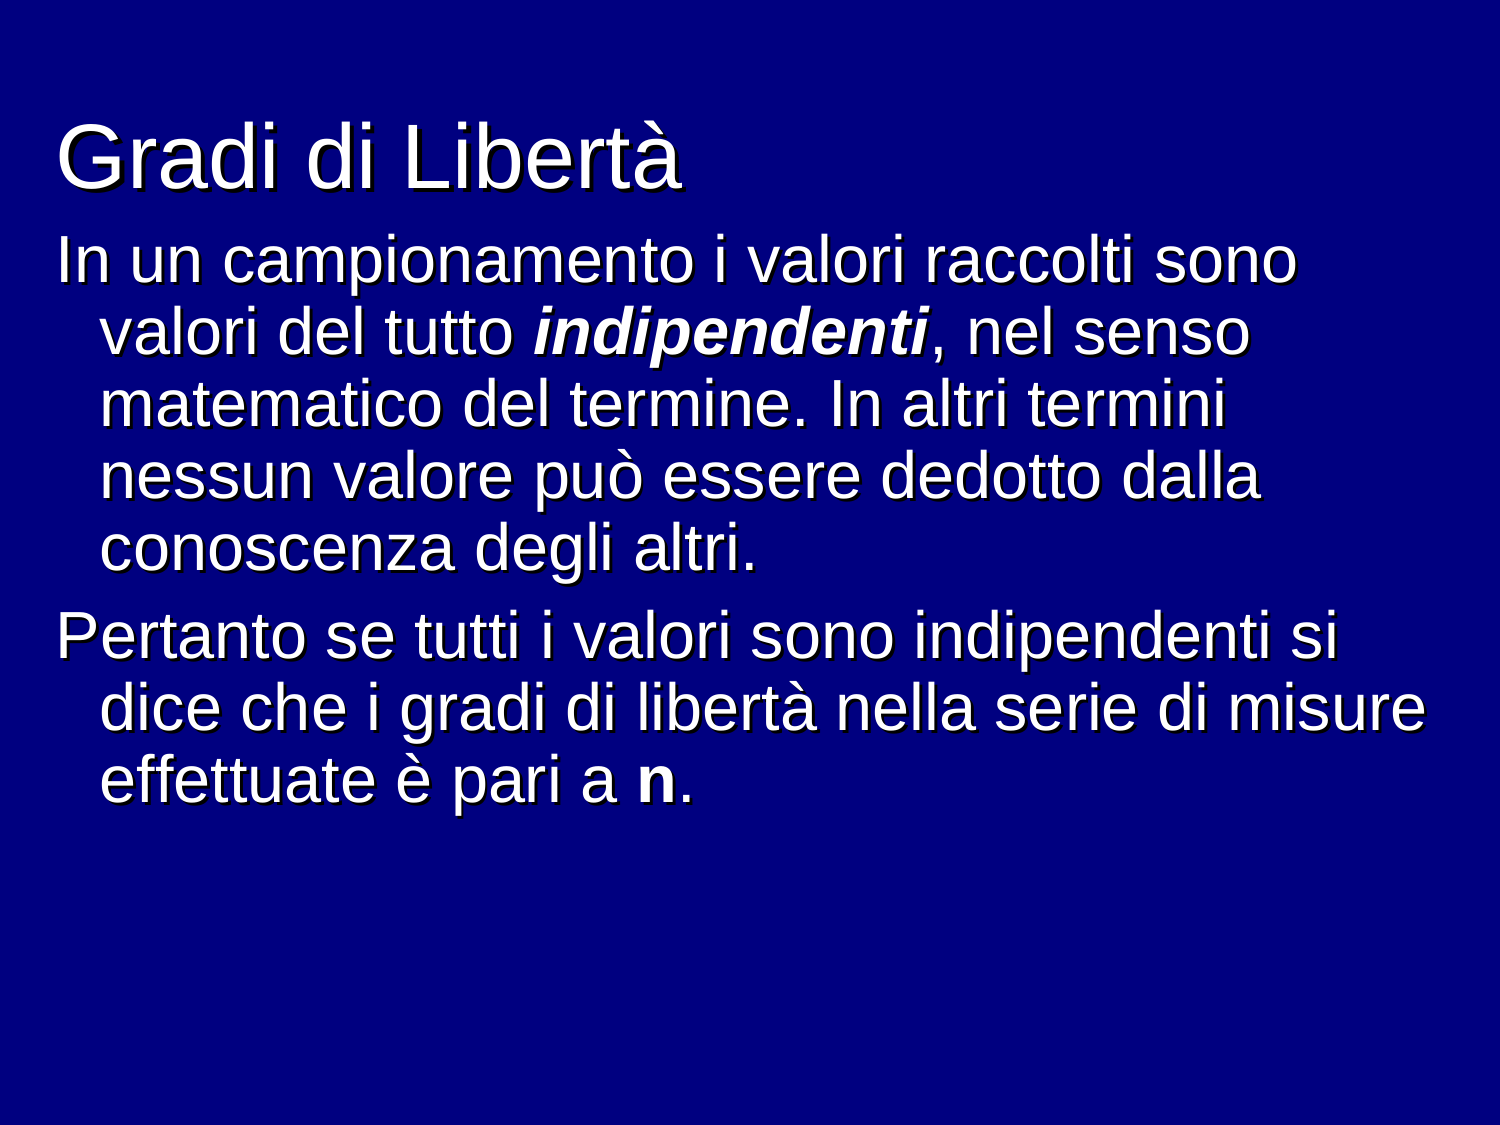

Gradi di Libertà
In un campionamento i valori raccolti sono valori del tutto indipendenti, nel senso matematico del termine. In altri termini nessun valore può essere dedotto dalla conoscenza degli altri.
Pertanto se tutti i valori sono indipendenti si dice che i gradi di libertà nella serie di misure effettuate è pari a n.